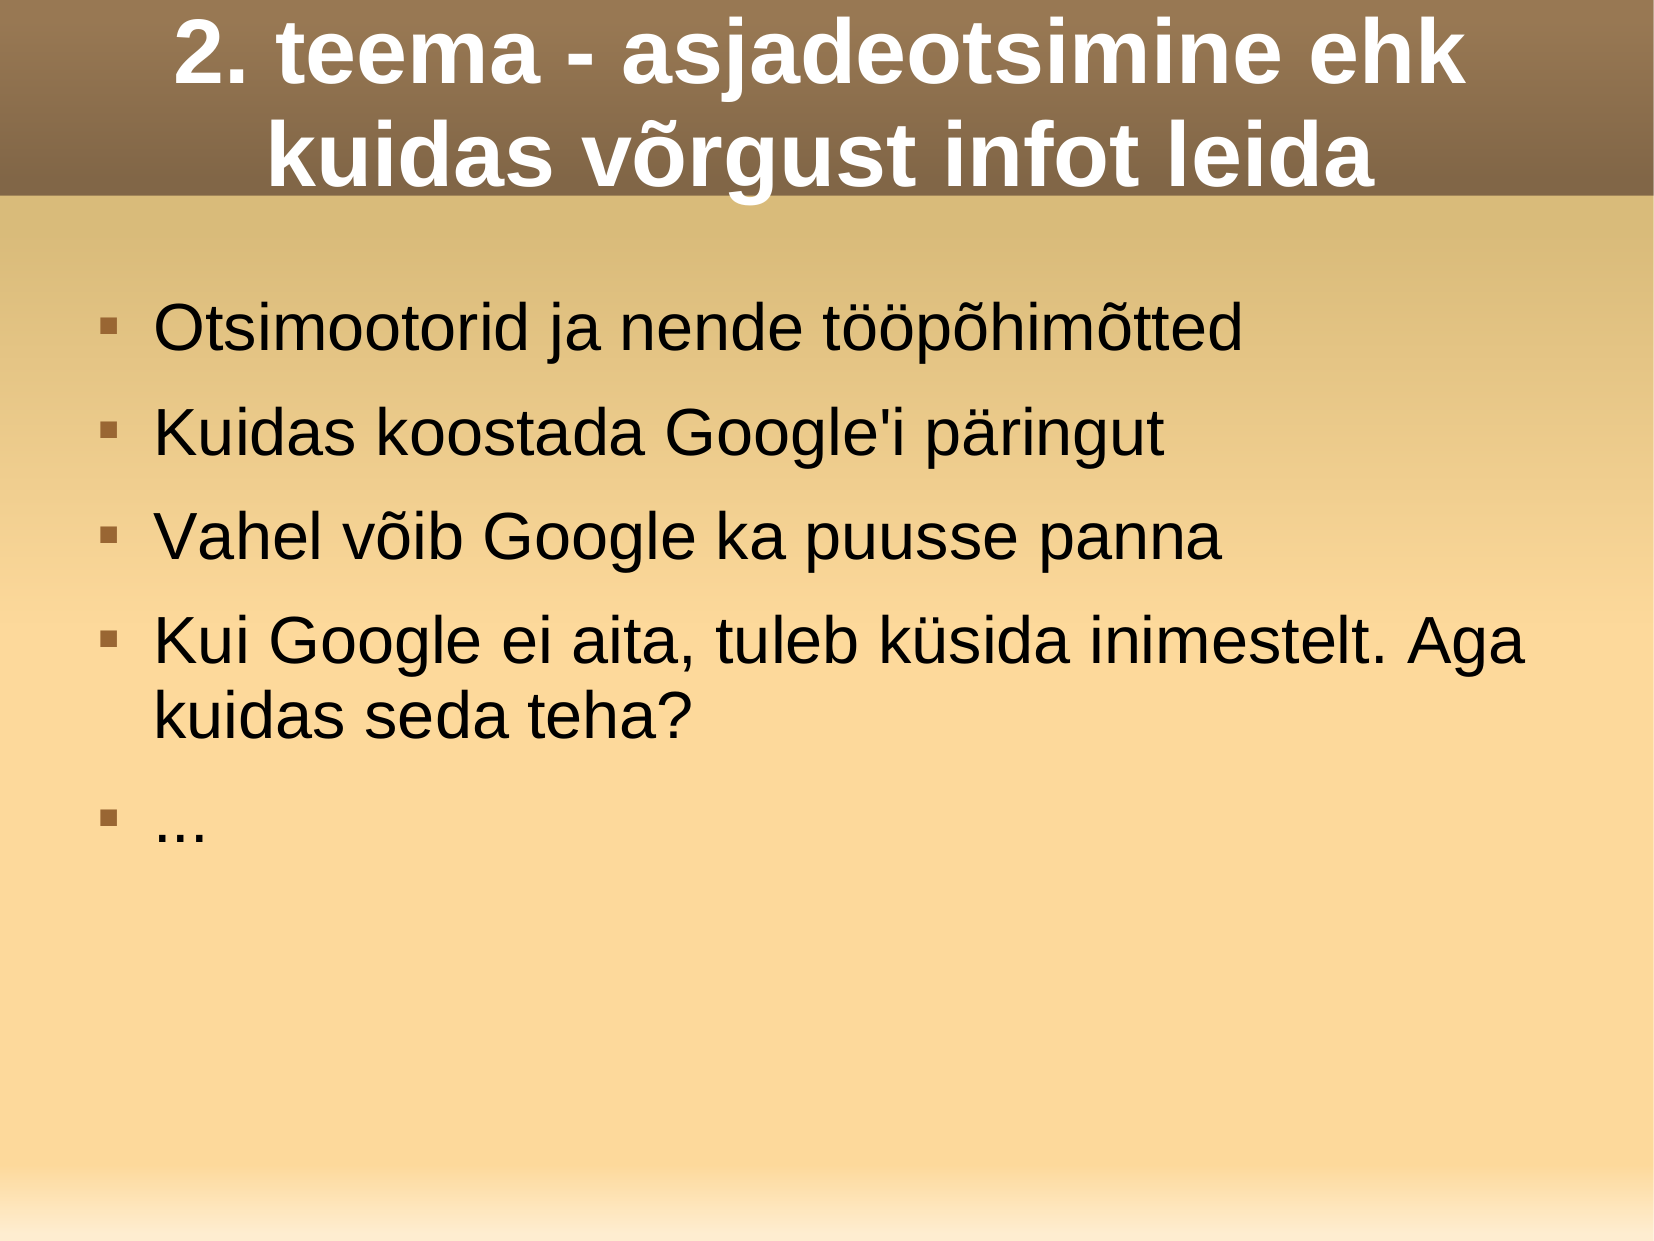

# 2. teema - asjadeotsimine ehk kuidas võrgust infot leida
Otsimootorid ja nende tööpõhimõtted
Kuidas koostada Google'i päringut
Vahel võib Google ka puusse panna
Kui Google ei aita, tuleb küsida inimestelt. Aga kuidas seda teha?
...